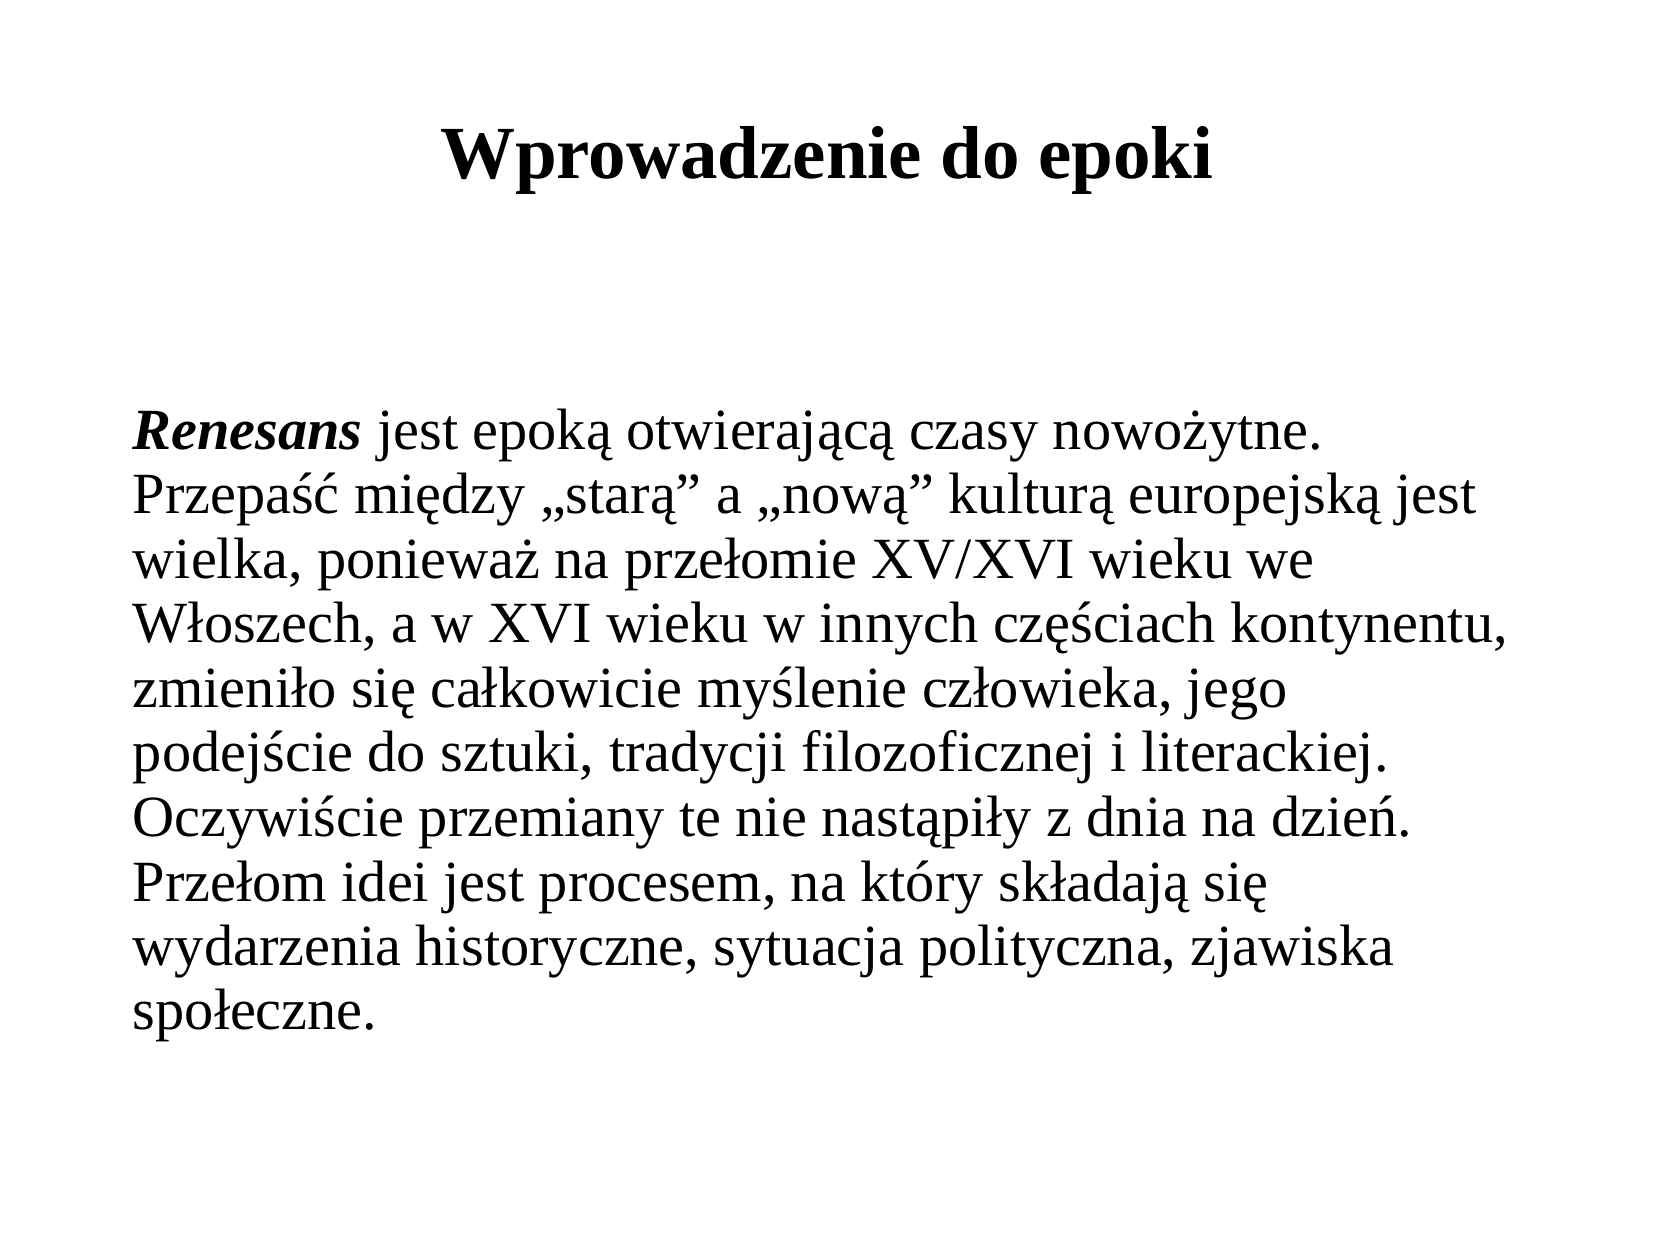

# Wprowadzenie do epoki
Renesans jest epoką otwierającą czasy nowożytne. Przepaść między „starą” a „nową” kulturą europejską jest wielka, ponieważ na przełomie XV/XVI wieku we Włoszech, a w XVI wieku w innych częściach kontynentu, zmieniło się całkowicie myślenie człowieka, jego podejście do sztuki, tradycji filozoficznej i literackiej. Oczywiście przemiany te nie nastąpiły z dnia na dzień. Przełom idei jest procesem, na który składają się wydarzenia historyczne, sytuacja polityczna, zjawiska społeczne.